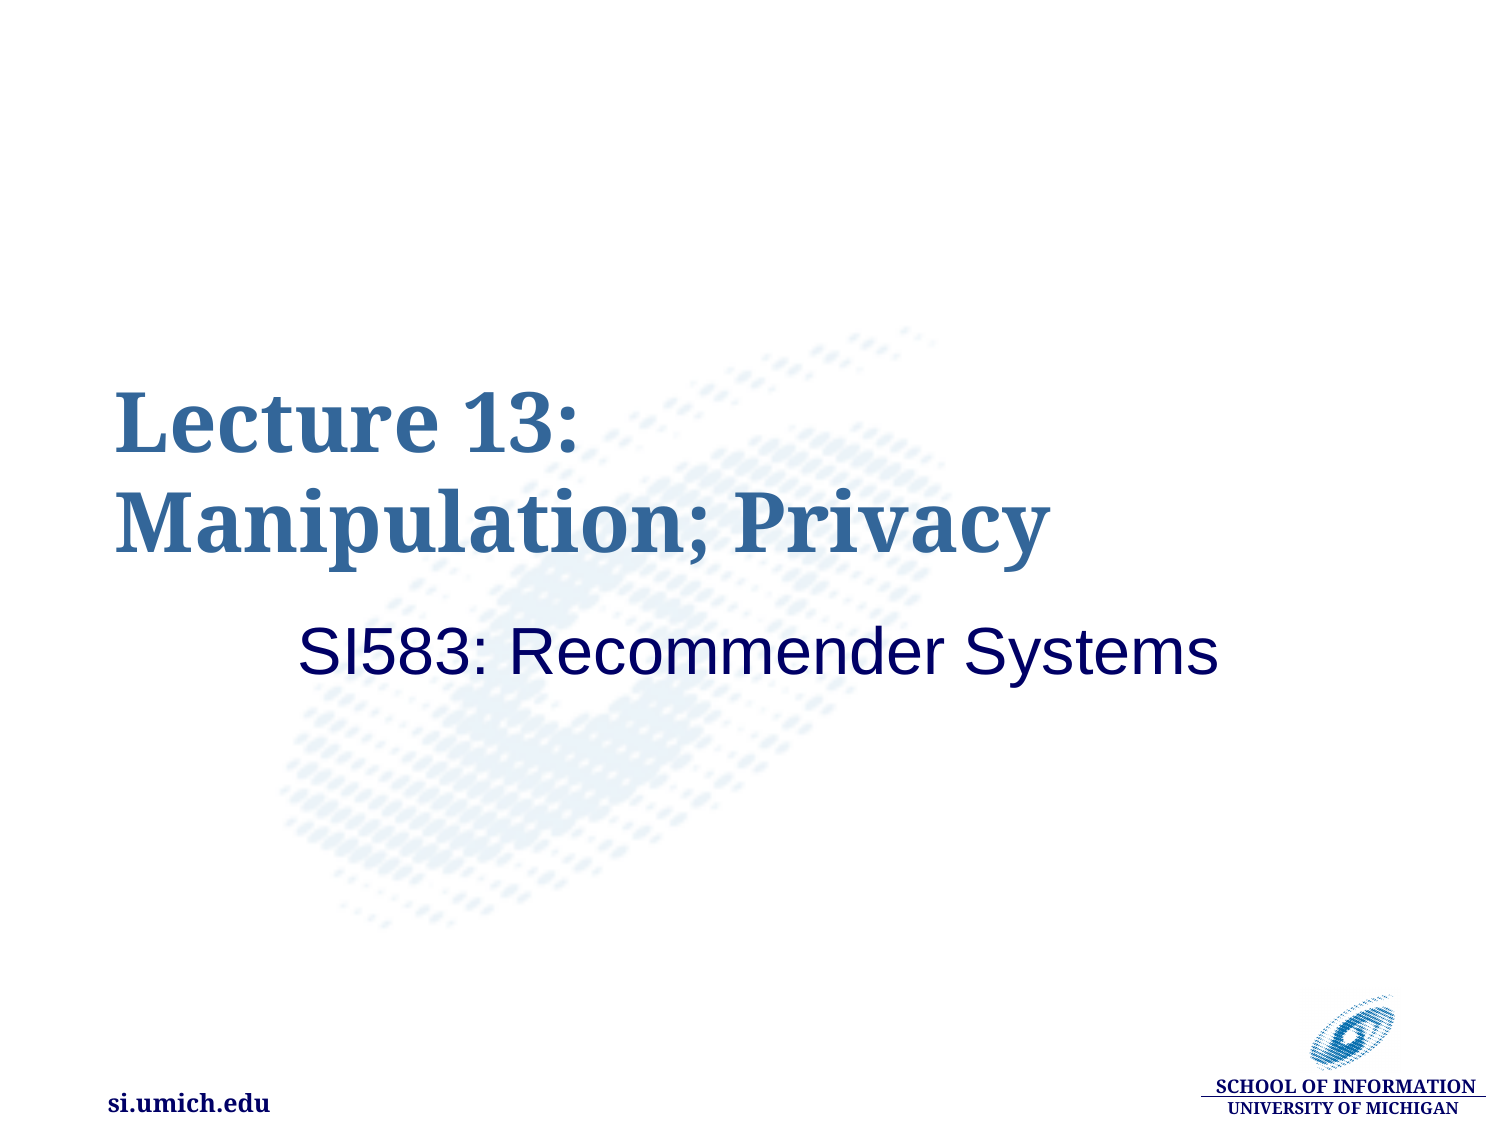

# Lecture 13: Manipulation; Privacy
 SI583: Recommender Systems